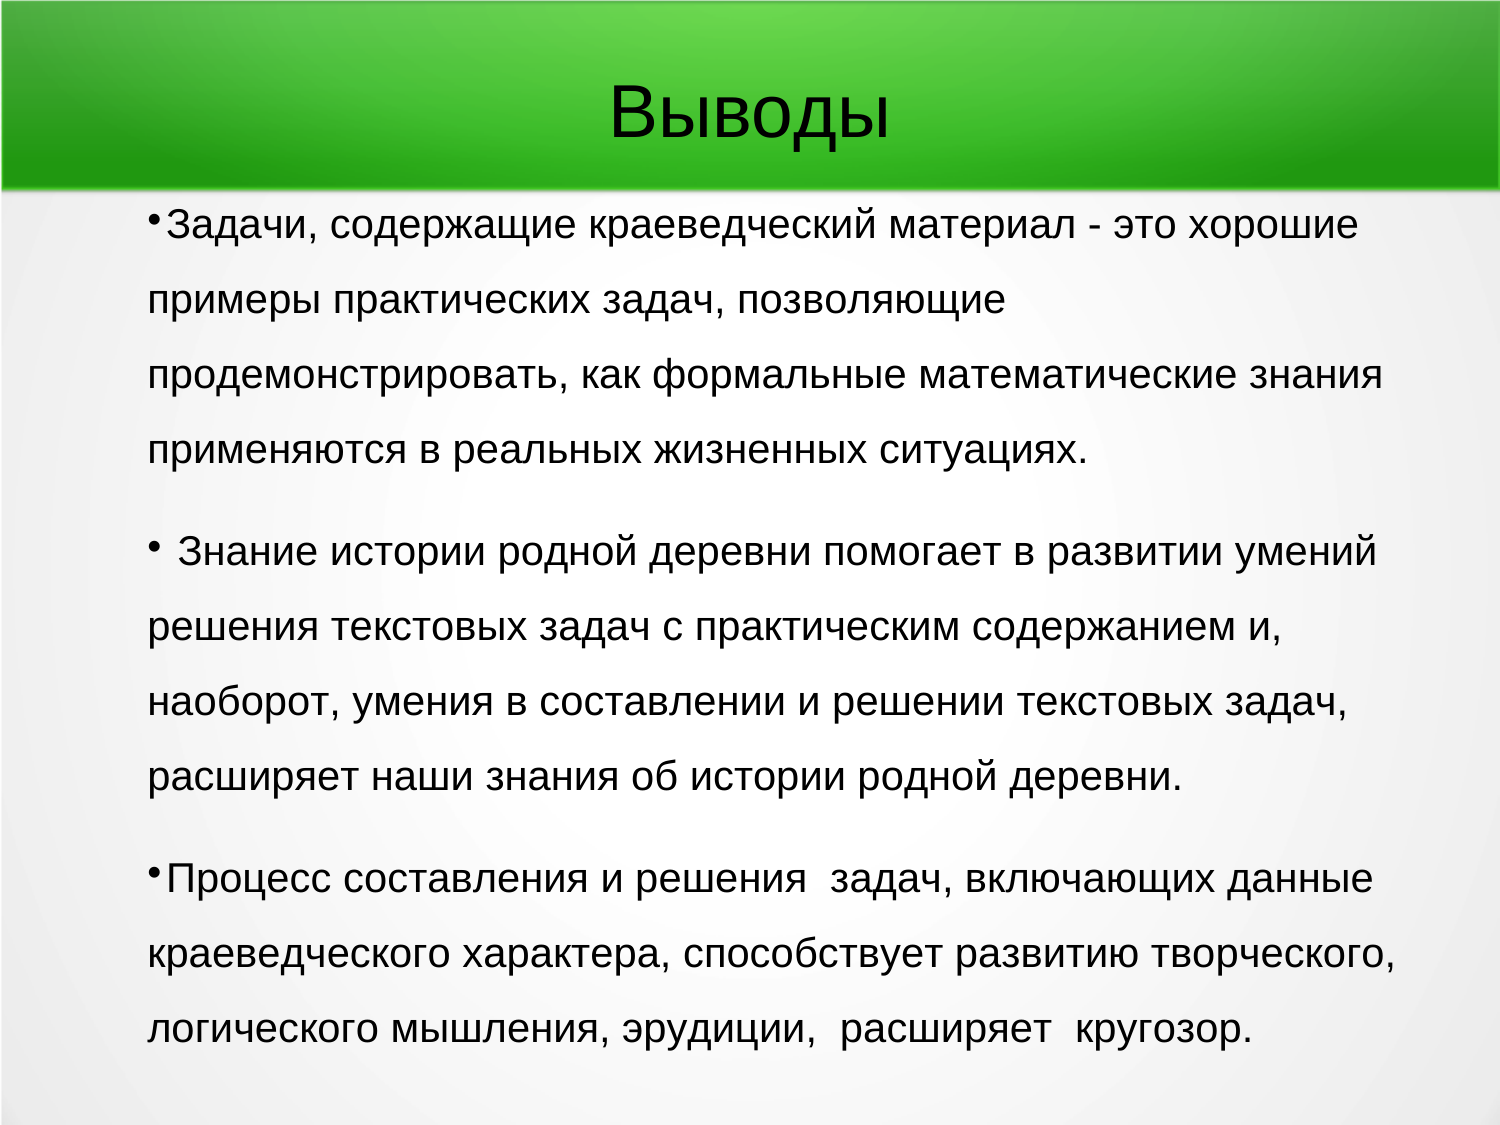

Выводы
Задачи, содержащие краеведческий материал - это хорошие примеры практических задач, позволяющие продемонстрировать, как формальные математические знания применяются в реальных жизненных ситуациях.
 Знание истории родной деревни помогает в развитии умений решения текстовых задач с практическим содержанием и, наоборот, умения в составлении и решении текстовых задач, расширяет наши знания об истории родной деревни.
Процесс составления и решения задач, включающих данные краеведческого характера, способствует развитию творческого, логического мышления, эрудиции, расширяет кругозор.